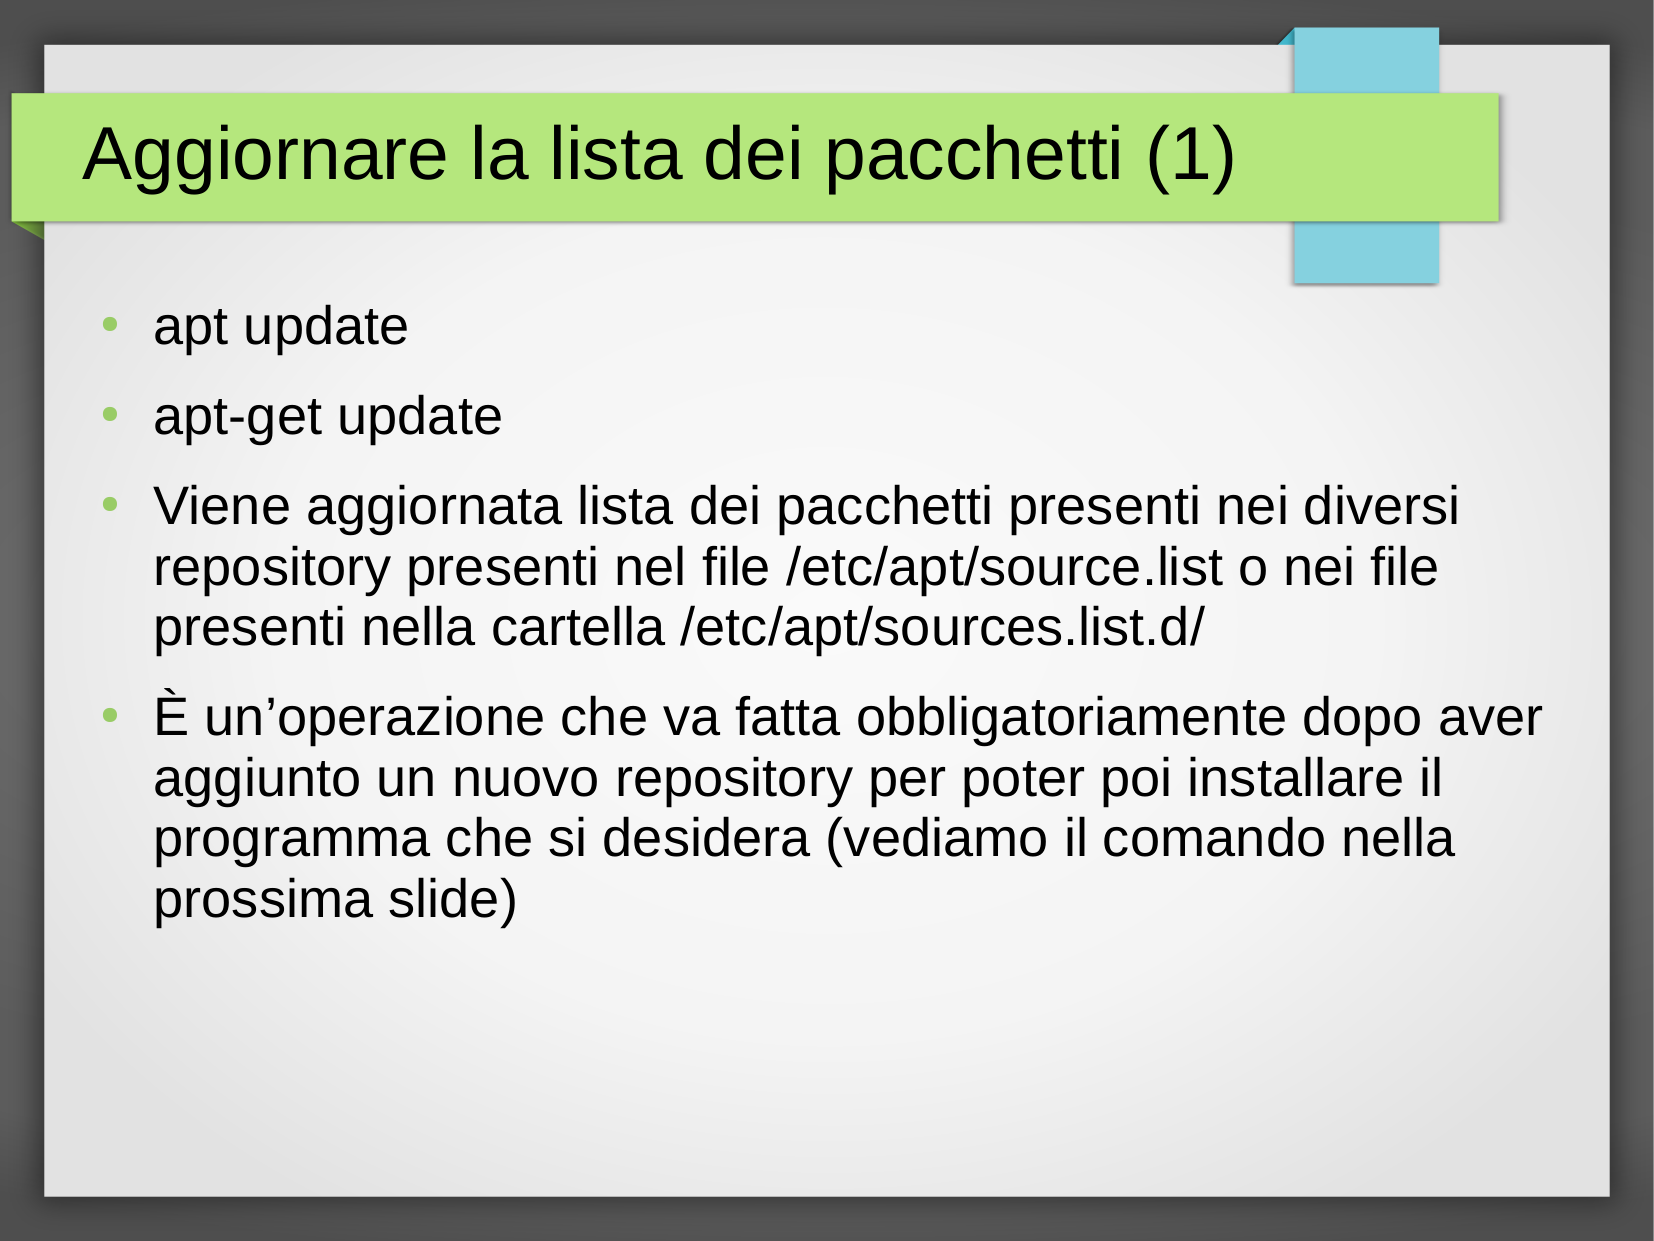

# Aggiornare la lista dei pacchetti (1)
apt update
apt-get update
Viene aggiornata lista dei pacchetti presenti nei diversi repository presenti nel file /etc/apt/source.list o nei file presenti nella cartella /etc/apt/sources.list.d/
È un’operazione che va fatta obbligatoriamente dopo aver aggiunto un nuovo repository per poter poi installare il programma che si desidera (vediamo il comando nella prossima slide)